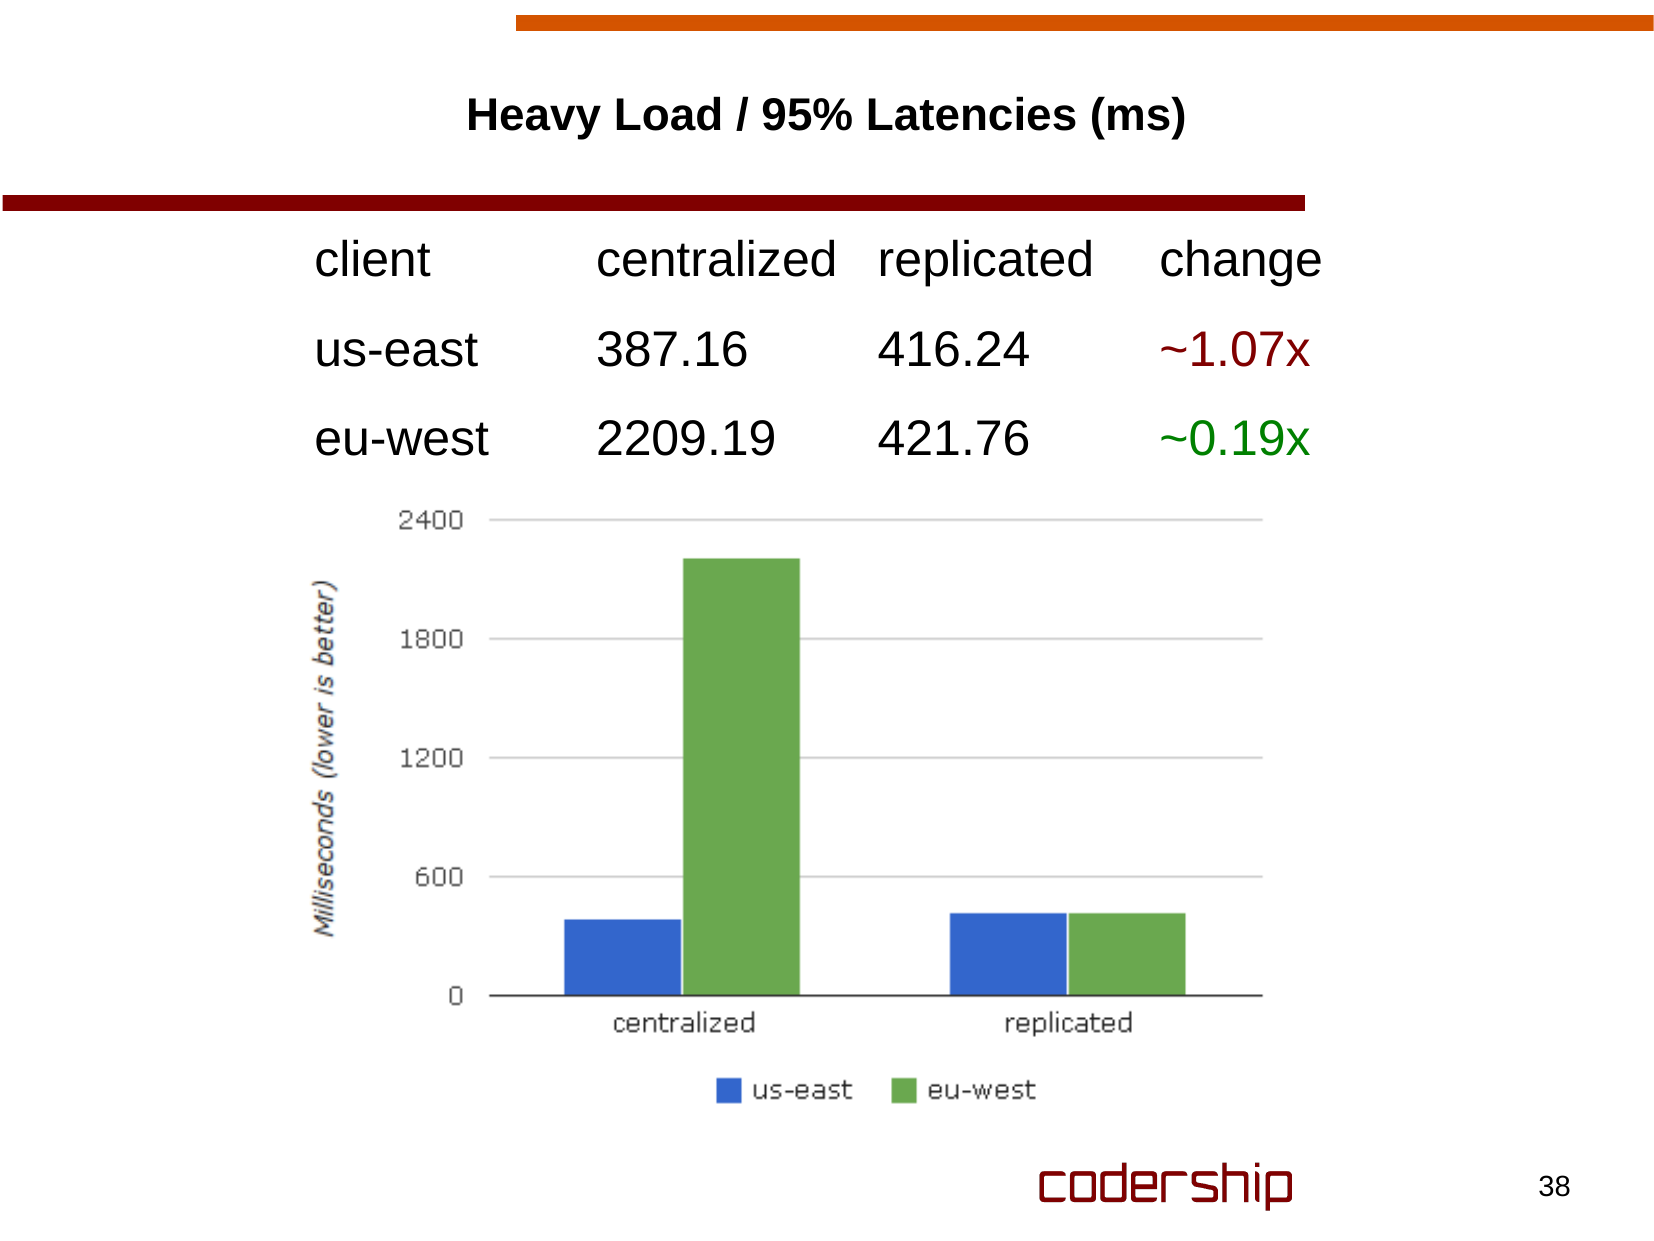

# Heavy Load / 95% Latencies (ms)
| client | centralized | replicated | change |
| --- | --- | --- | --- |
| us-east | 387.16 | 416.24 | ~1.07x |
| eu-west | 2209.19 | 421.76 | ~0.19x |
38